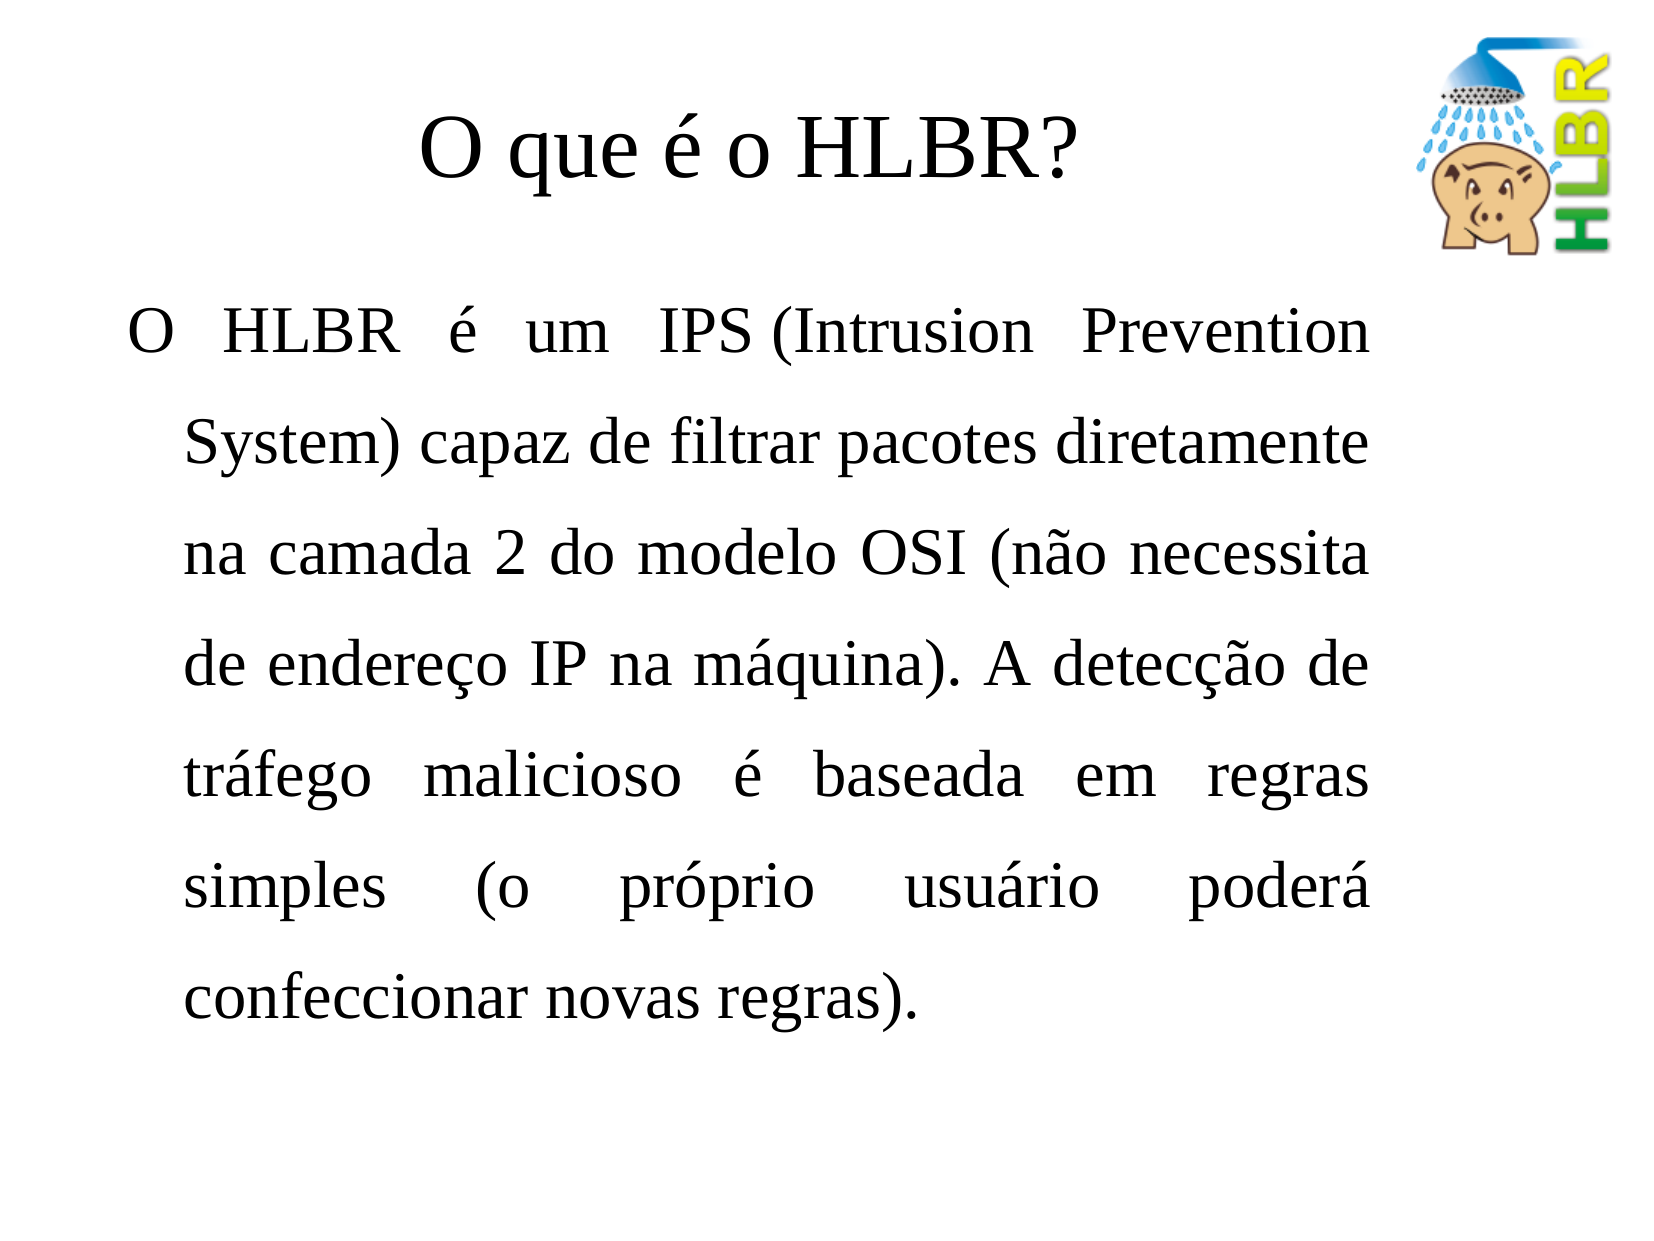

# O que é o HLBR?
O HLBR é um IPS (Intrusion Prevention System) capaz de filtrar pacotes diretamente na camada 2 do modelo OSI (não necessita de endereço IP na máquina). A detecção de tráfego malicioso é baseada em regras simples (o próprio usuário poderá confeccionar novas regras).